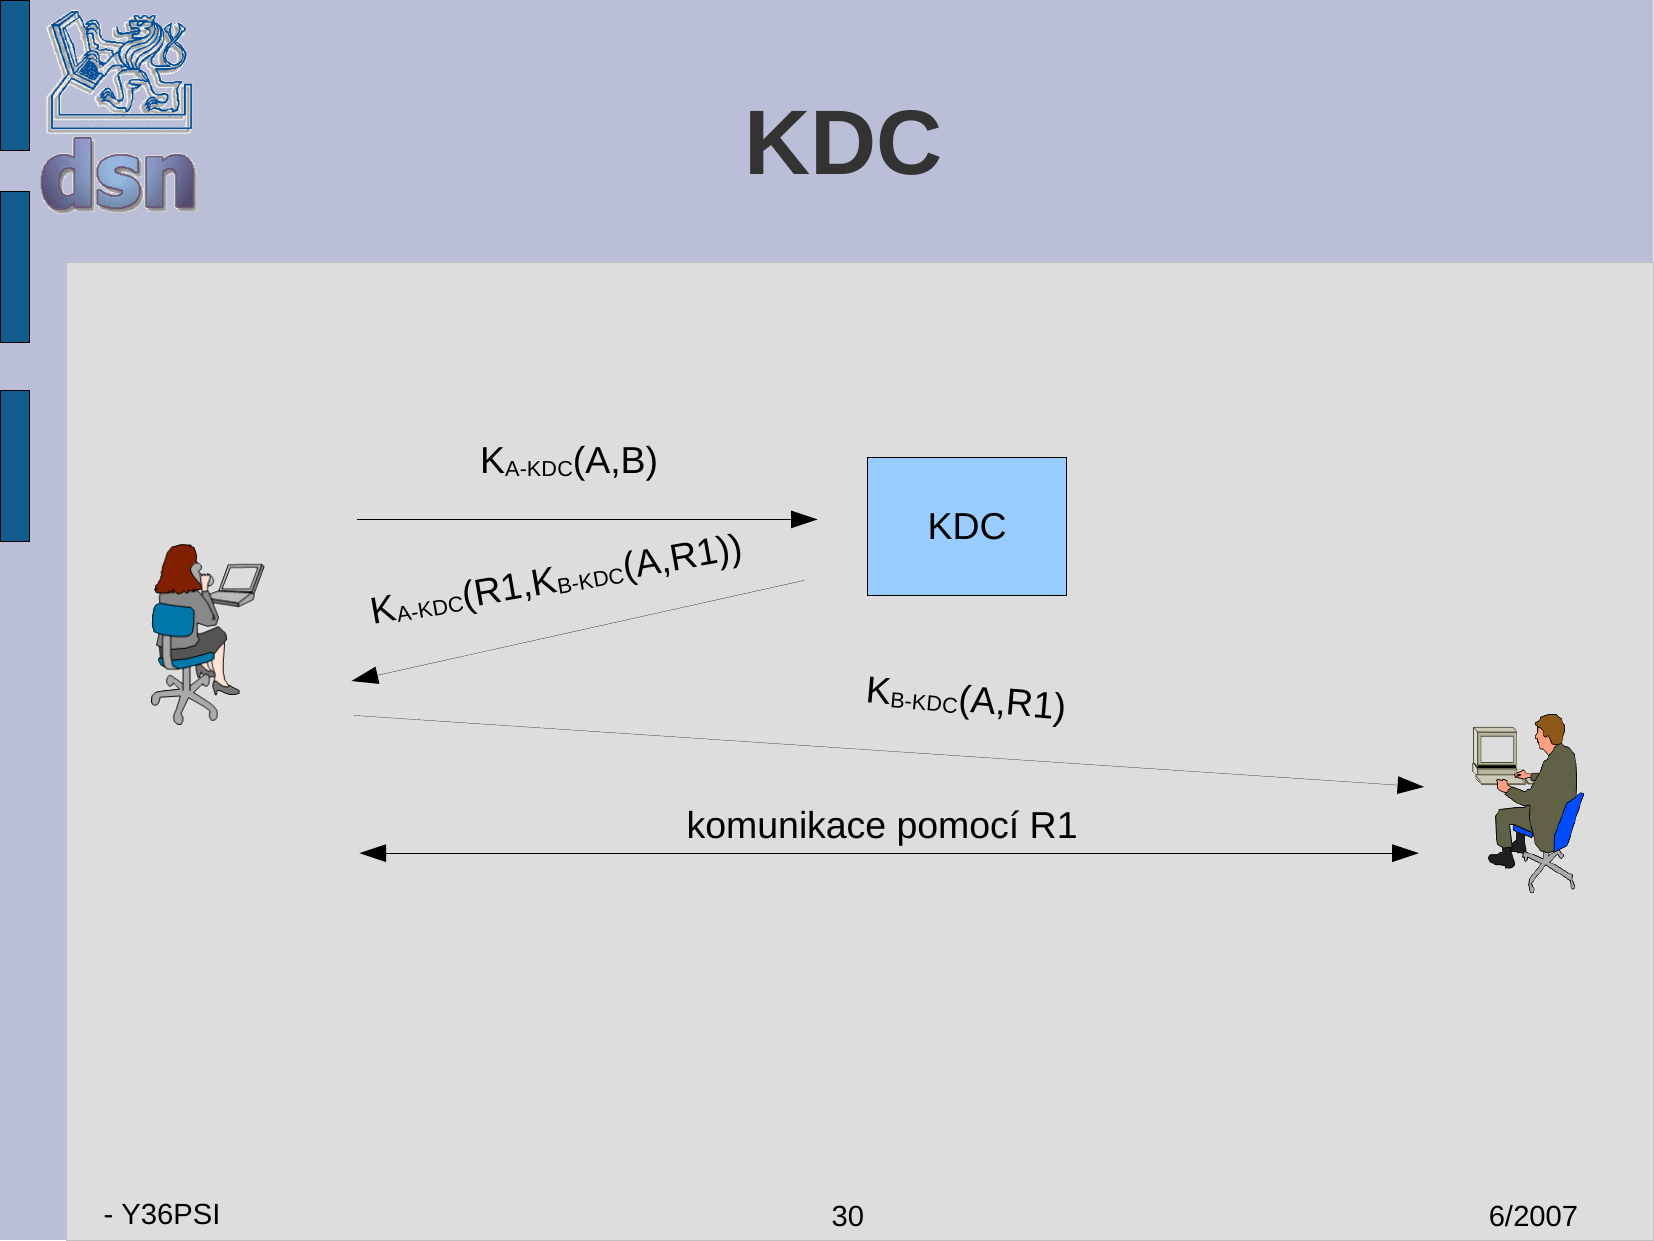

# KDC
KA-KDC(A,B)
KDC
KA-KDC(R1,KB-KDC(A,R1))
KB-KDC(A,R1)
komunikace pomocí R1